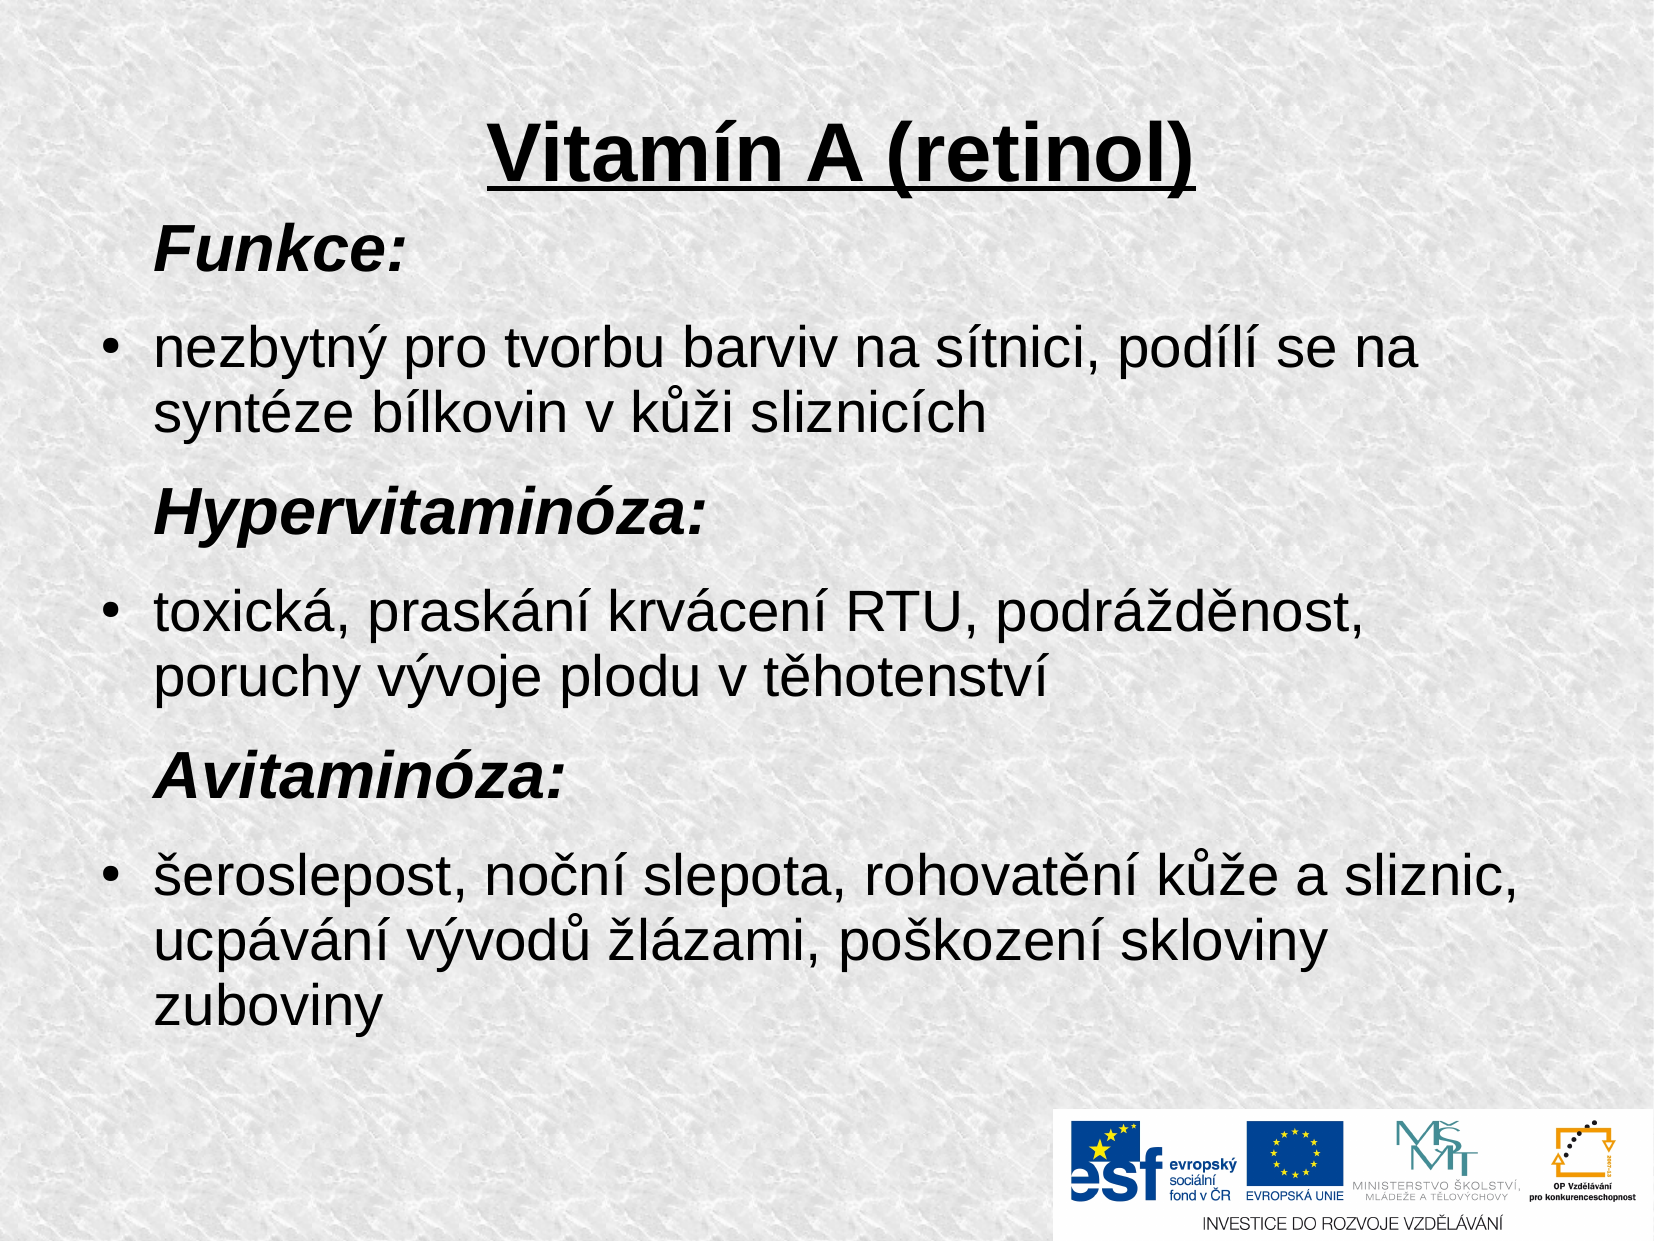

# Vitamín A (retinol)
Funkce:
nezbytný pro tvorbu barviv na sítnici, podílí se na syntéze bílkovin v kůži sliznicích
Hypervitaminóza:
toxická, praskání krvácení RTU, podrážděnost, poruchy vývoje plodu v těhotenství
Avitaminóza:
šeroslepost, noční slepota, rohovatění kůže a sliznic, ucpávání vývodů žlázami, poškození skloviny zuboviny